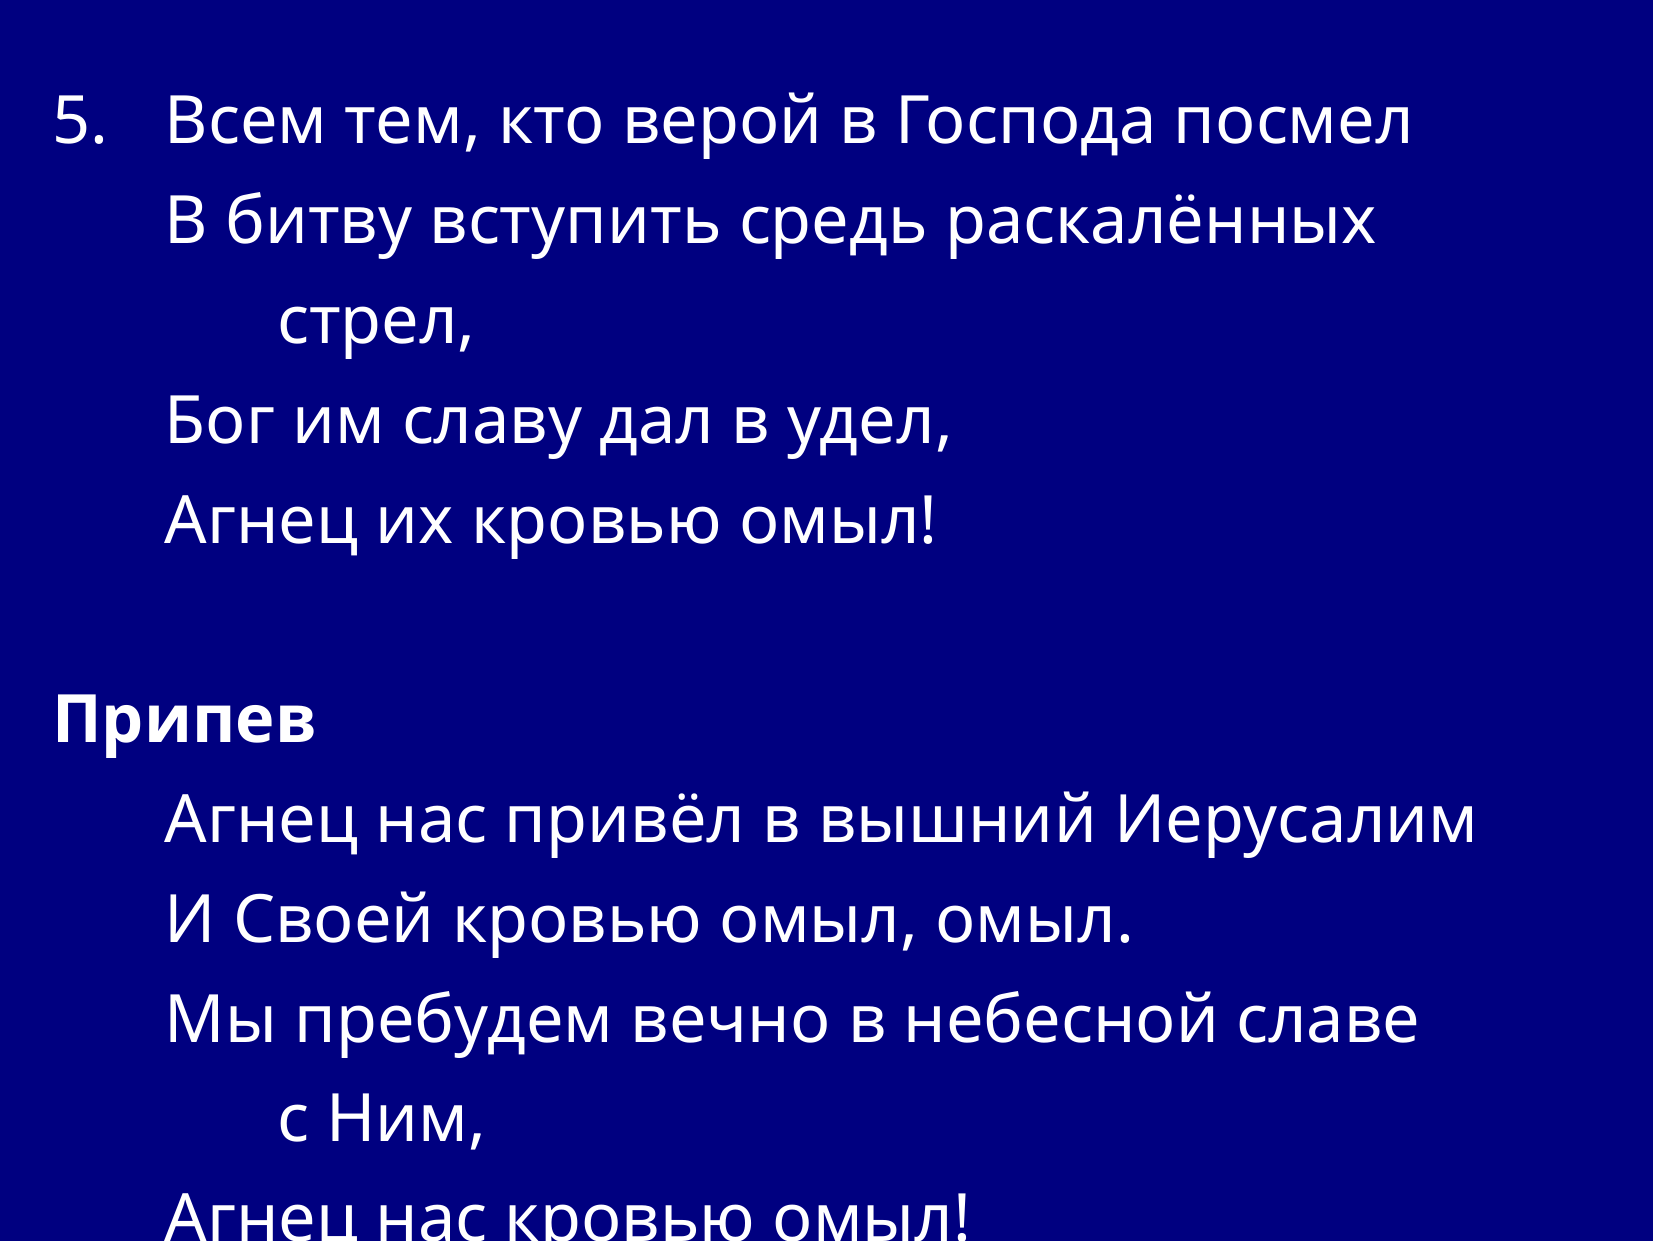

5.	Всем тем, кто верой в Господа посмел
	В битву вступить средь раскалённых
		стрел,
	Бог им славу дал в удел,
	Агнец их кровью омыл!
Припев
	Агнец нас привёл в вышний Иерусалим
	И Своей кровью омыл, омыл.
	Мы пребудем вечно в небесной славе
		с Ним,
	Агнец нас кровью омыл!